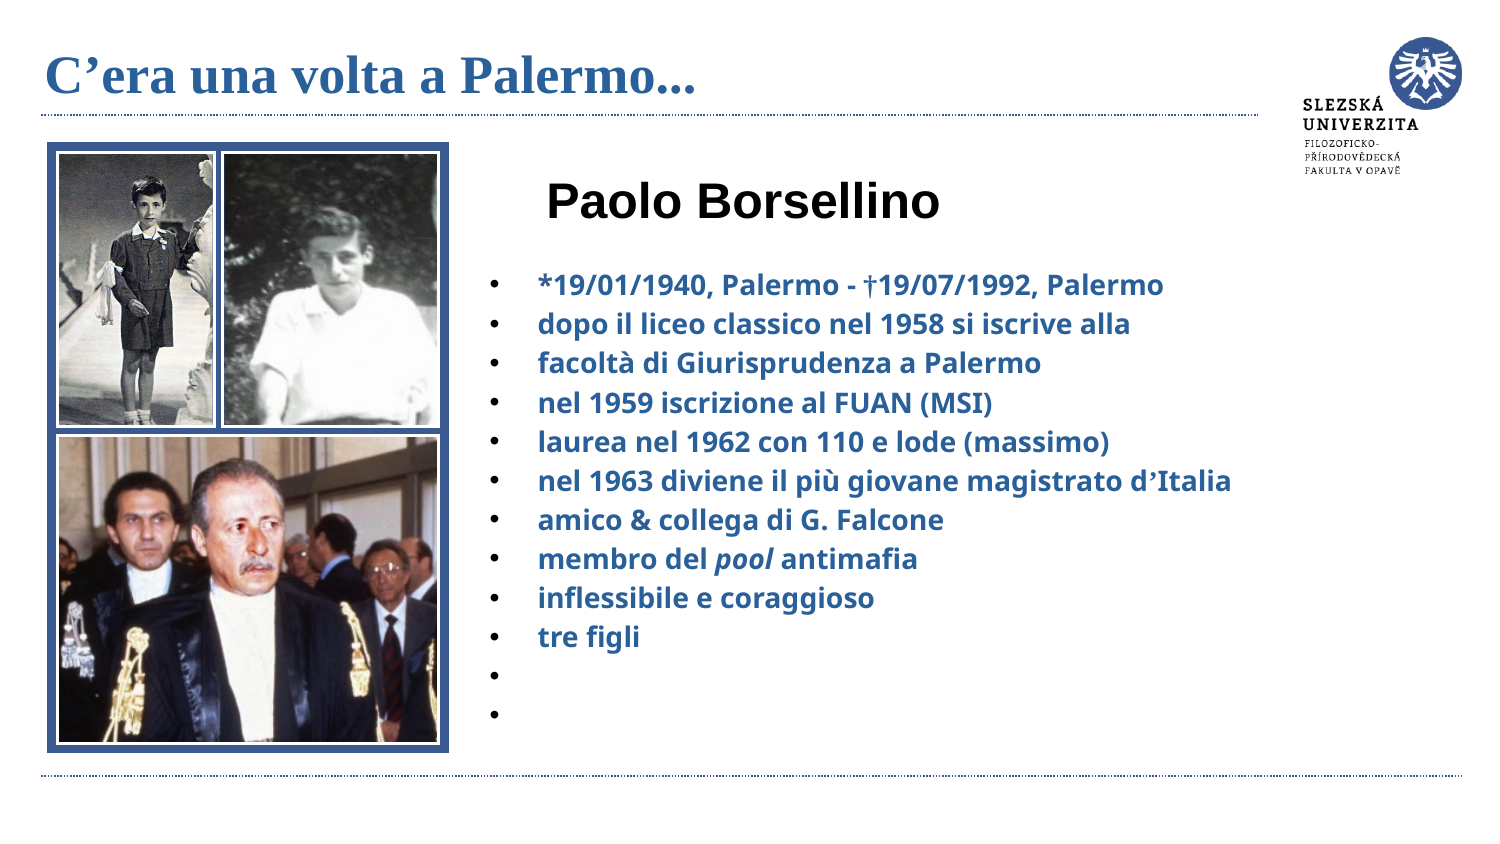

Cʼera una volta a Palermo...
Paolo Borsellino
# *19/01/1940, Palermo - †19/07/1992, Palermo
dopo il liceo classico nel 1958 si iscrive alla
facoltà di Giurisprudenza a Palermo
nel 1959 iscrizione al FUAN (MSI)
laurea nel 1962 con 110 e lode (massimo)
nel 1963 diviene il più giovane magistrato dʼItalia
amico & collega di G. Falcone
membro del pool antimafia
inflessibile e coraggioso
tre figli